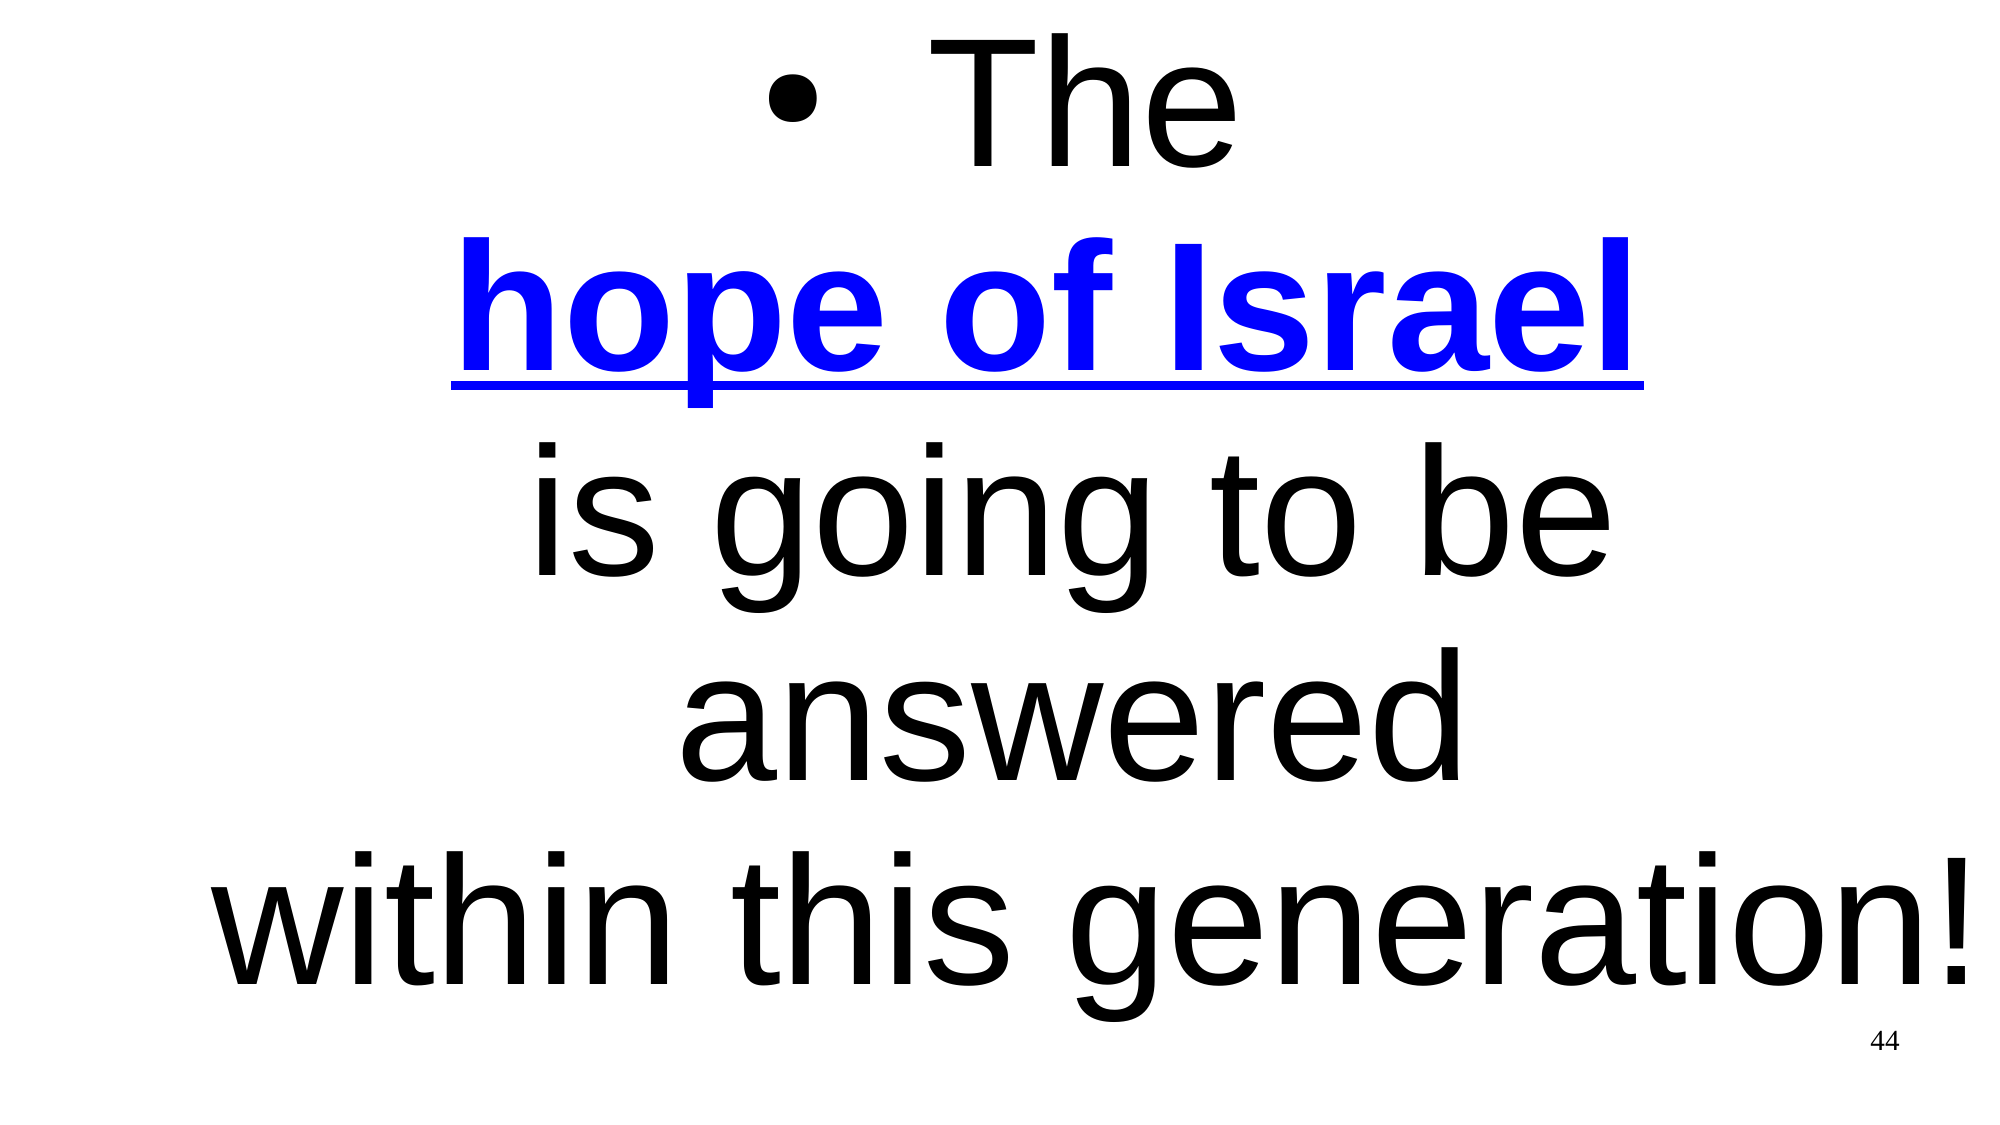

# The hope of Israel is going to be answered within this generation!
44